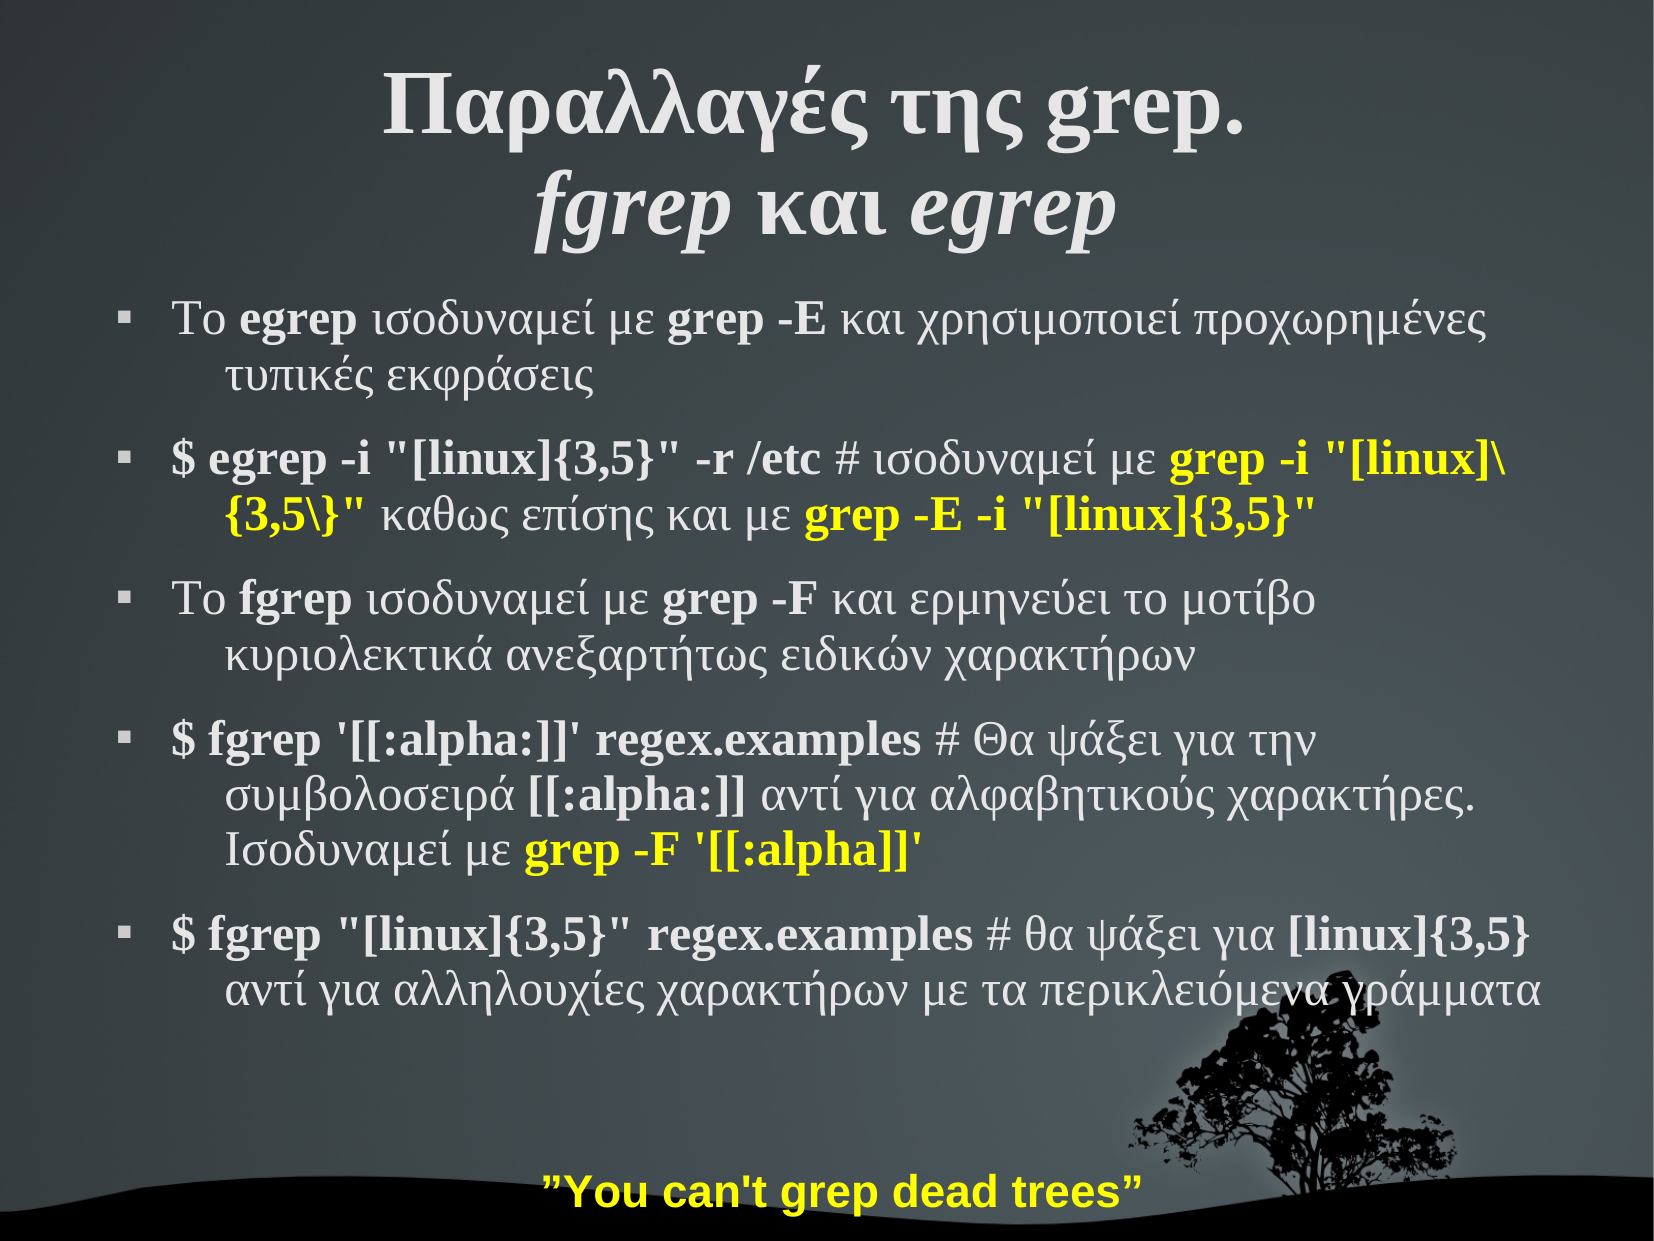

# Παραλλαγές της grep. fgrep και egrep
Το egrep ισοδυναμεί με grep -Ε και χρησιμοποιεί προχωρημένες τυπικές εκφράσεις
$ egrep -i "[linux]{3,5}" -r /etc # ισοδυναμεί με grep -i "[linux]\{3,5\}" καθως επίσης και με grep -Ε -i "[linux]{3,5}"
Το fgrep ισοδυναμεί με grep -F και ερμηνεύει το μοτίβο κυριολεκτικά ανεξαρτήτως ειδικών χαρακτήρων
$ fgrep '[[:alpha:]]' regex.examples # Θα ψάξει για την συμβολοσειρά [[:alpha:]] αντί για αλφαβητικούς χαρακτήρες. Ισοδυναμεί με grep -F '[[:alpha]]'
$ fgrep "[linux]{3,5}" regex.examples # θα ψάξει για [linux]{3,5} αντί για αλληλουχίες χαρακτήρων με τα περικλειόμενα γράμματα
”You can't grep dead trees”